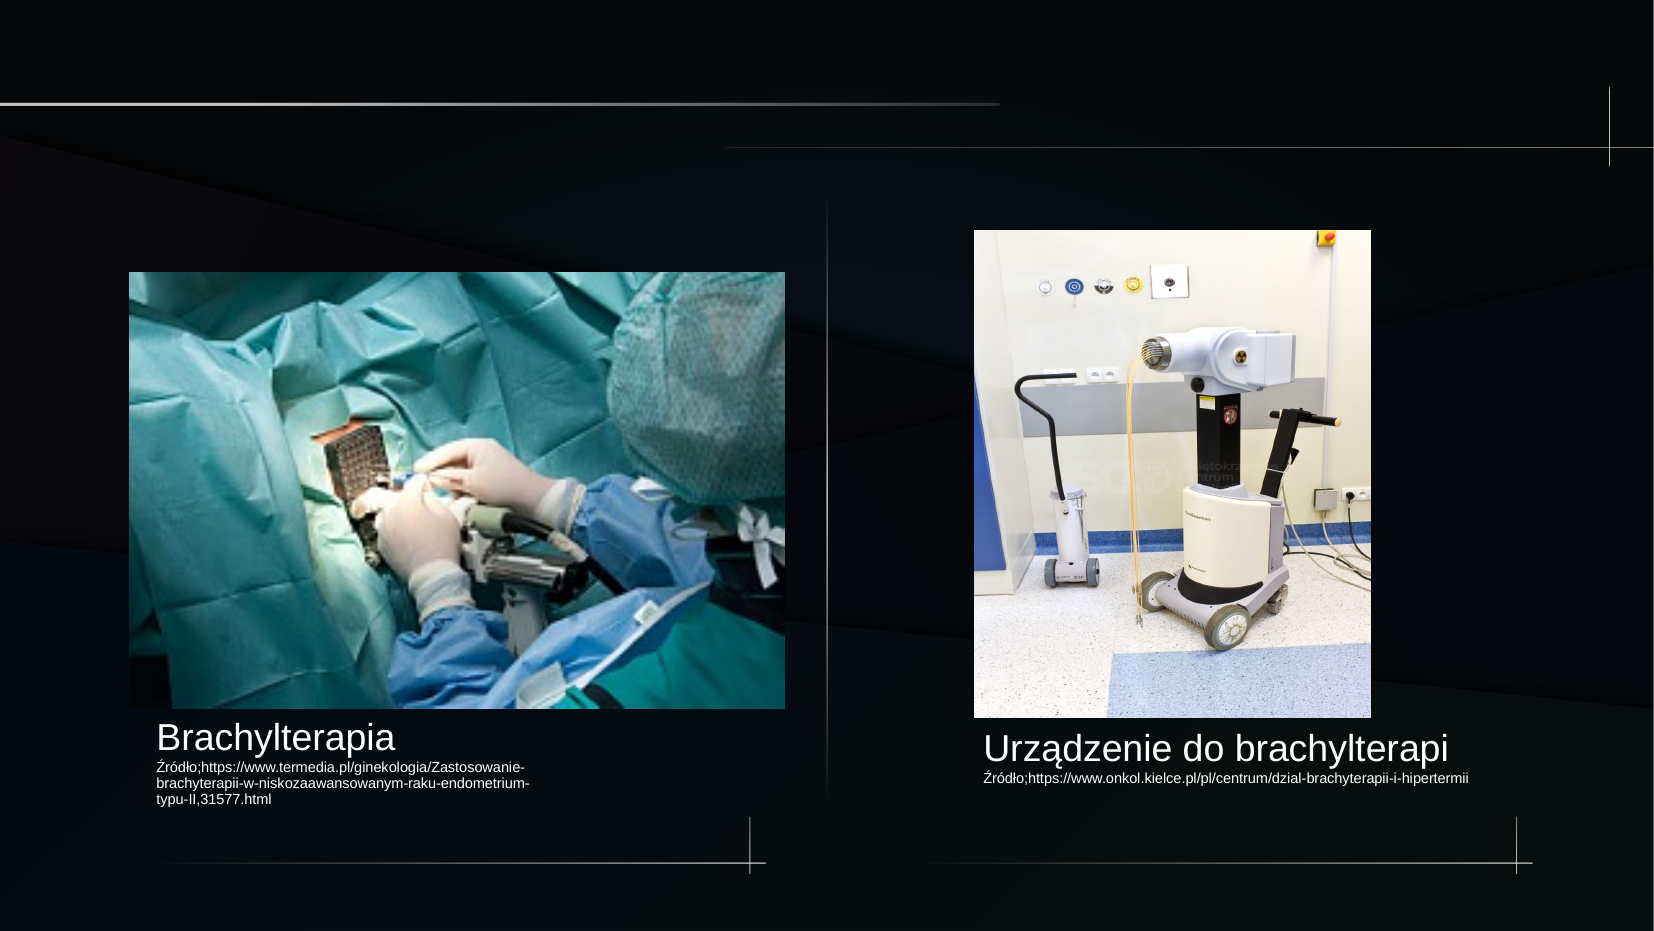

#
Brachylterapia
Źródło;https://www.termedia.pl/ginekologia/Zastosowanie-brachyterapii-w-niskozaawansowanym-raku-endometrium-typu-II,31577.html
Urządzenie do brachylterapi
Źródło;https://www.onkol.kielce.pl/pl/centrum/dzial-brachyterapii-i-hipertermii